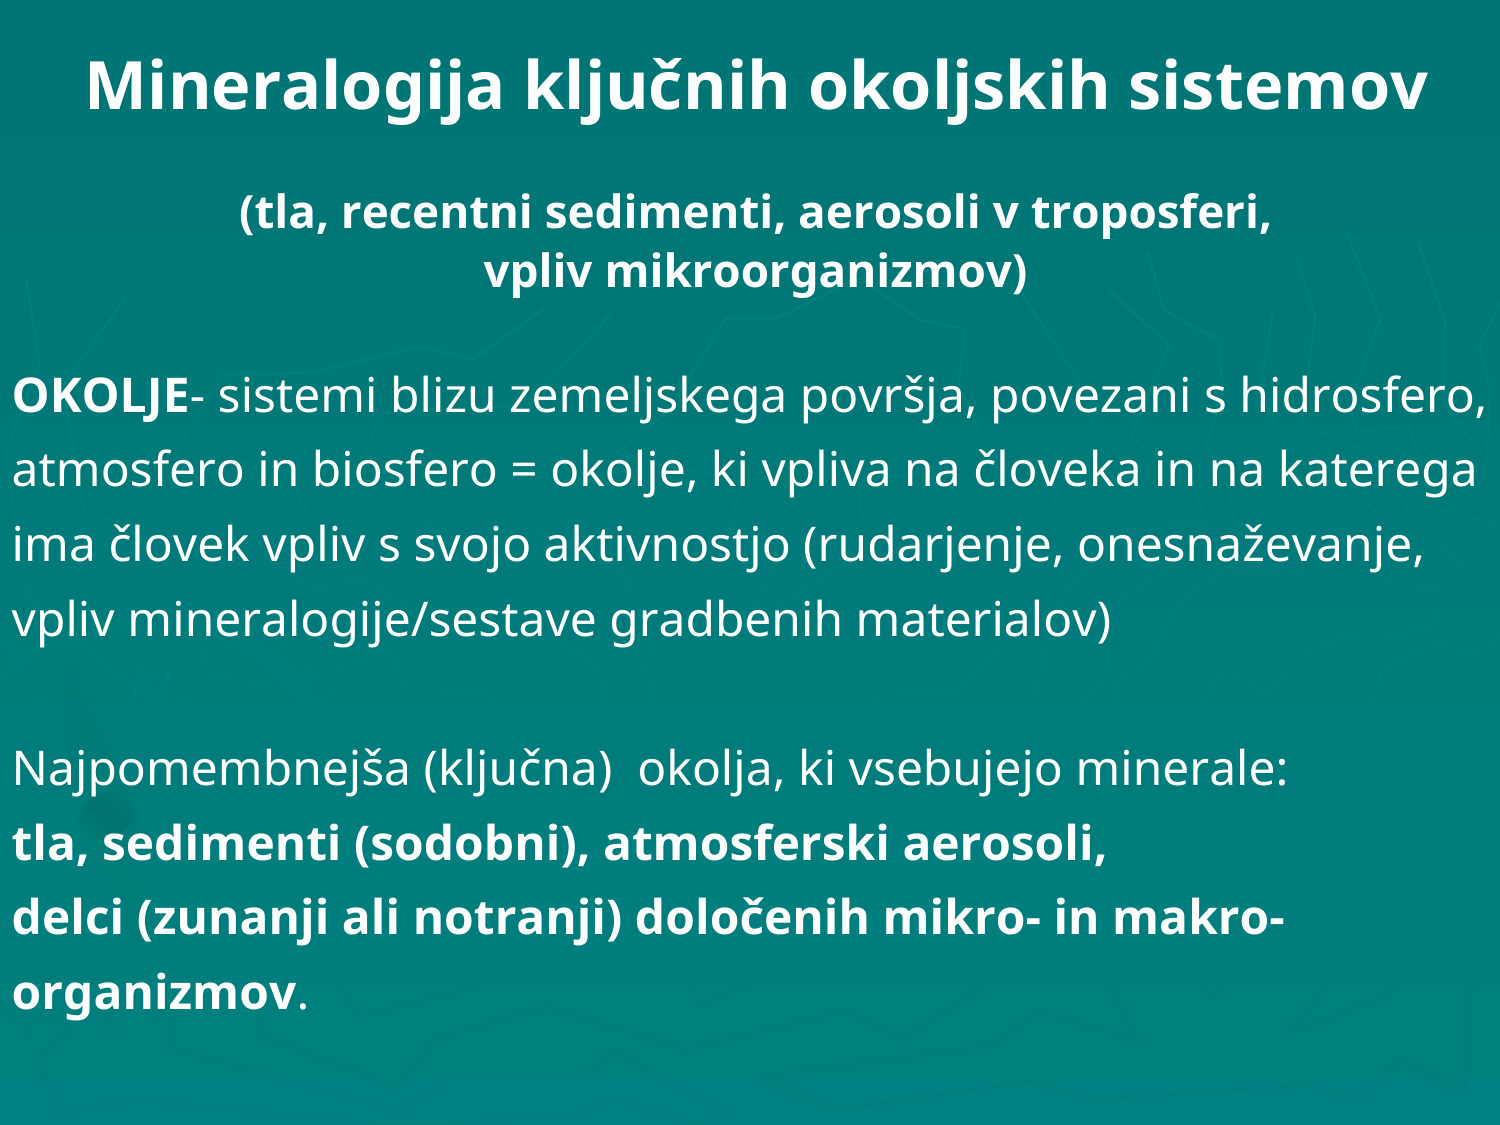

Mineralogija ključnih okoljskih sistemov
(tla, recentni sedimenti, aerosoli v troposferi,
vpliv mikroorganizmov)
OKOLJE- sistemi blizu zemeljskega površja, povezani s hidrosfero,
atmosfero in biosfero = okolje, ki vpliva na človeka in na katerega
ima človek vpliv s svojo aktivnostjo (rudarjenje, onesnaževanje,
vpliv mineralogije/sestave gradbenih materialov)
Najpomembnejša (ključna) okolja, ki vsebujejo minerale:
tla, sedimenti (sodobni), atmosferski aerosoli,
delci (zunanji ali notranji) določenih mikro- in makro-
organizmov.